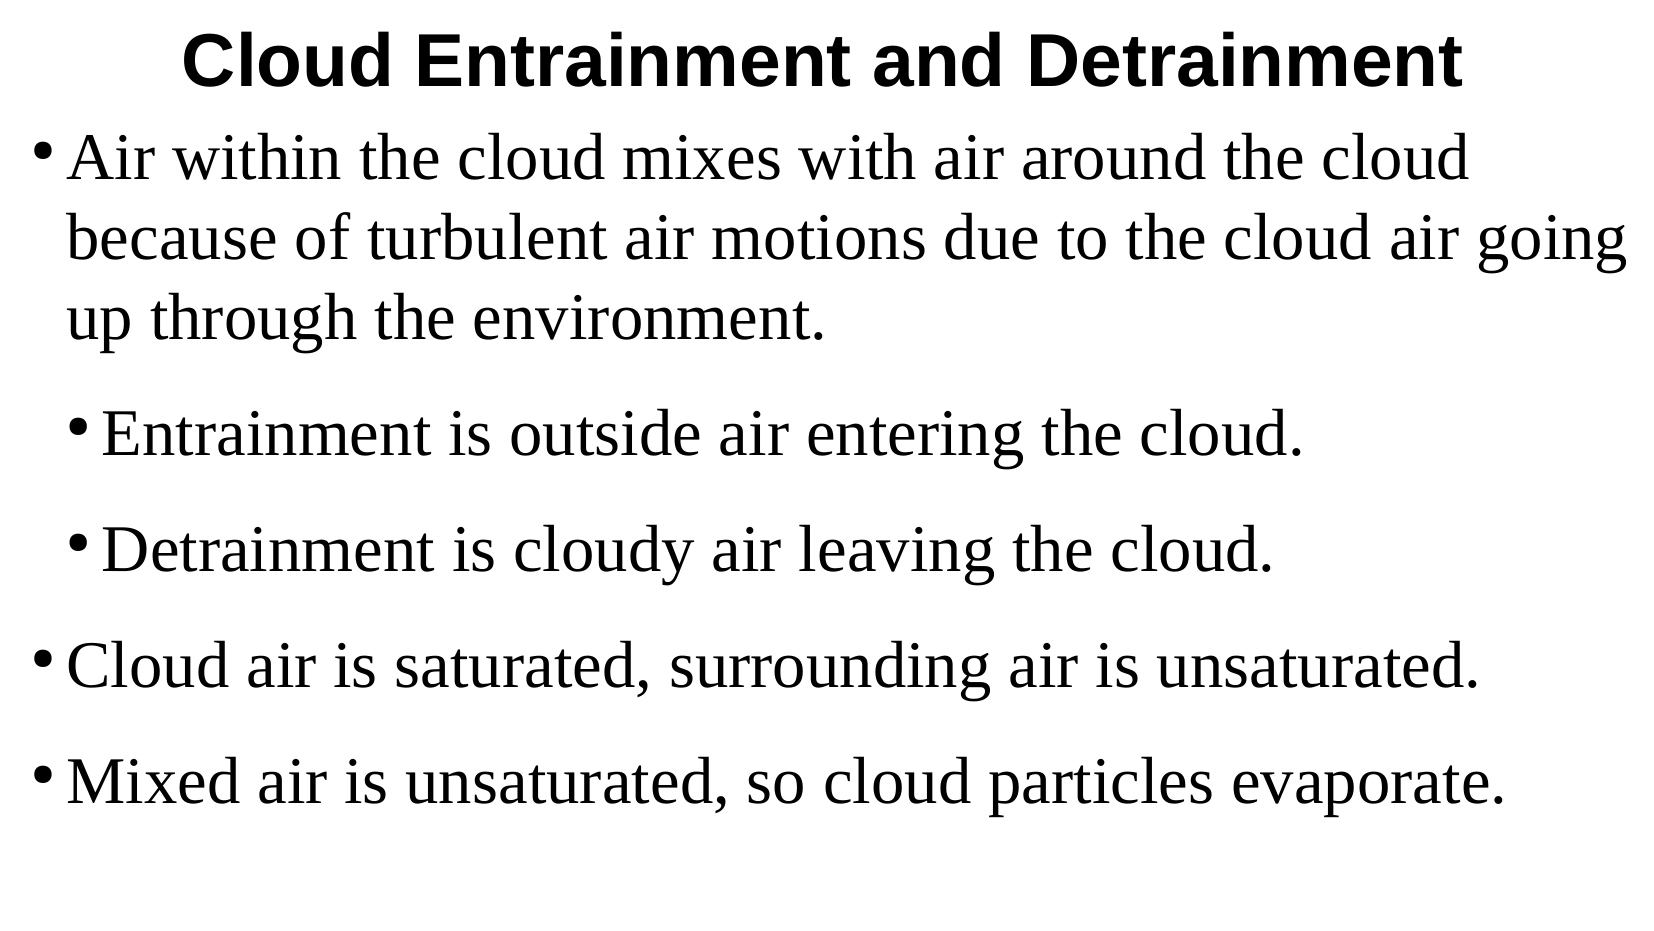

# Cloud Entrainment and Detrainment
Air within the cloud mixes with air around the cloud because of turbulent air motions due to the cloud air going up through the environment.
Entrainment is outside air entering the cloud.
Detrainment is cloudy air leaving the cloud.
Cloud air is saturated, surrounding air is unsaturated.
Mixed air is unsaturated, so cloud particles evaporate.